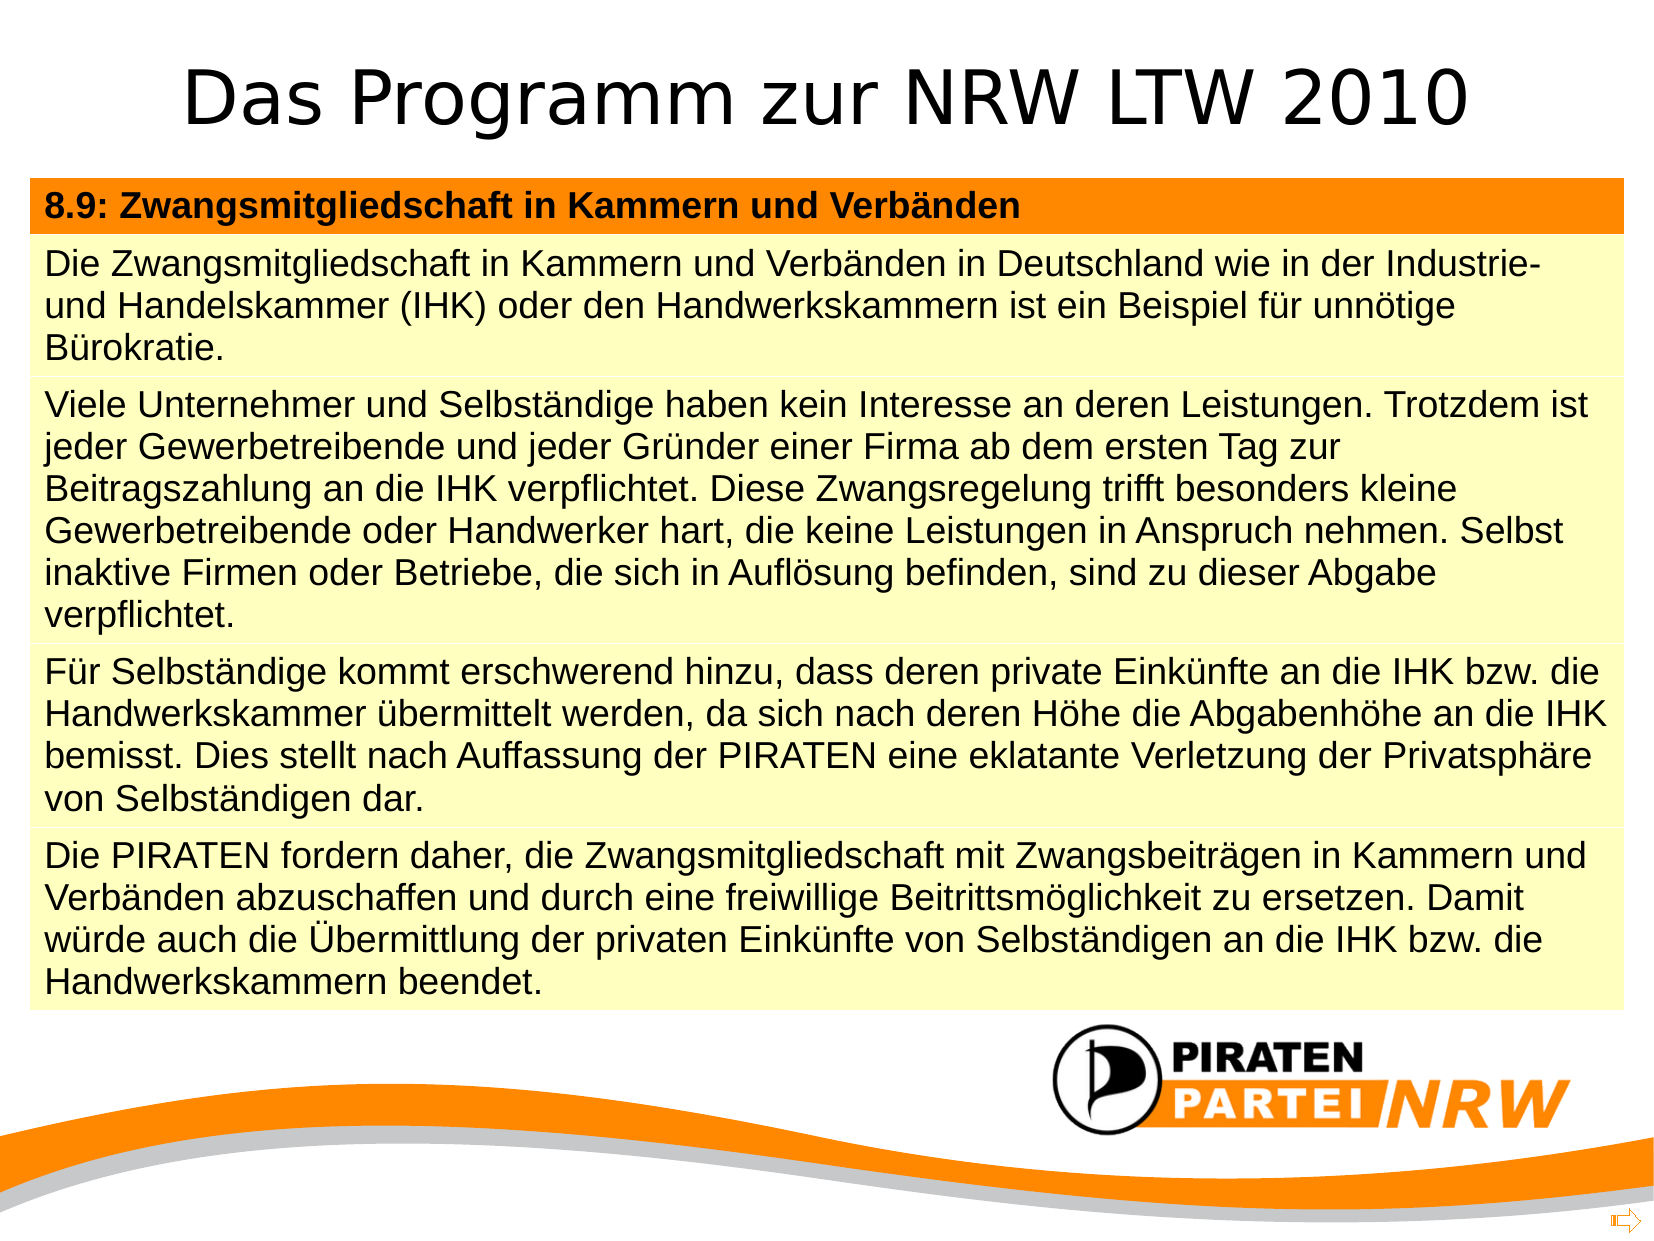

# Das Programm zur NRW LTW 2010
| 8.9: Zwangsmitgliedschaft in Kammern und Verbänden |
| --- |
| Die Zwangsmitgliedschaft in Kammern und Verbänden in Deutschland wie in der Industrie- und Handelskammer (IHK) oder den Handwerkskammern ist ein Beispiel für unnötige Bürokratie. |
| Viele Unternehmer und Selbständige haben kein Interesse an deren Leistungen. Trotzdem ist jeder Gewerbetreibende und jeder Gründer einer Firma ab dem ersten Tag zur Beitragszahlung an die IHK verpflichtet. Diese Zwangsregelung trifft besonders kleine Gewerbetreibende oder Handwerker hart, die keine Leistungen in Anspruch nehmen. Selbst inaktive Firmen oder Betriebe, die sich in Auflösung befinden, sind zu dieser Abgabe verpflichtet. |
| Für Selbständige kommt erschwerend hinzu, dass deren private Einkünfte an die IHK bzw. die Handwerkskammer übermittelt werden, da sich nach deren Höhe die Abgabenhöhe an die IHK bemisst. Dies stellt nach Auffassung der PIRATEN eine eklatante Verletzung der Privatsphäre von Selbständigen dar. |
| Die PIRATEN fordern daher, die Zwangsmitgliedschaft mit Zwangsbeiträgen in Kammern und Verbänden abzuschaffen und durch eine freiwillige Beitrittsmöglichkeit zu ersetzen. Damit würde auch die Übermittlung der privaten Einkünfte von Selbständigen an die IHK bzw. die Handwerkskammern beendet. |